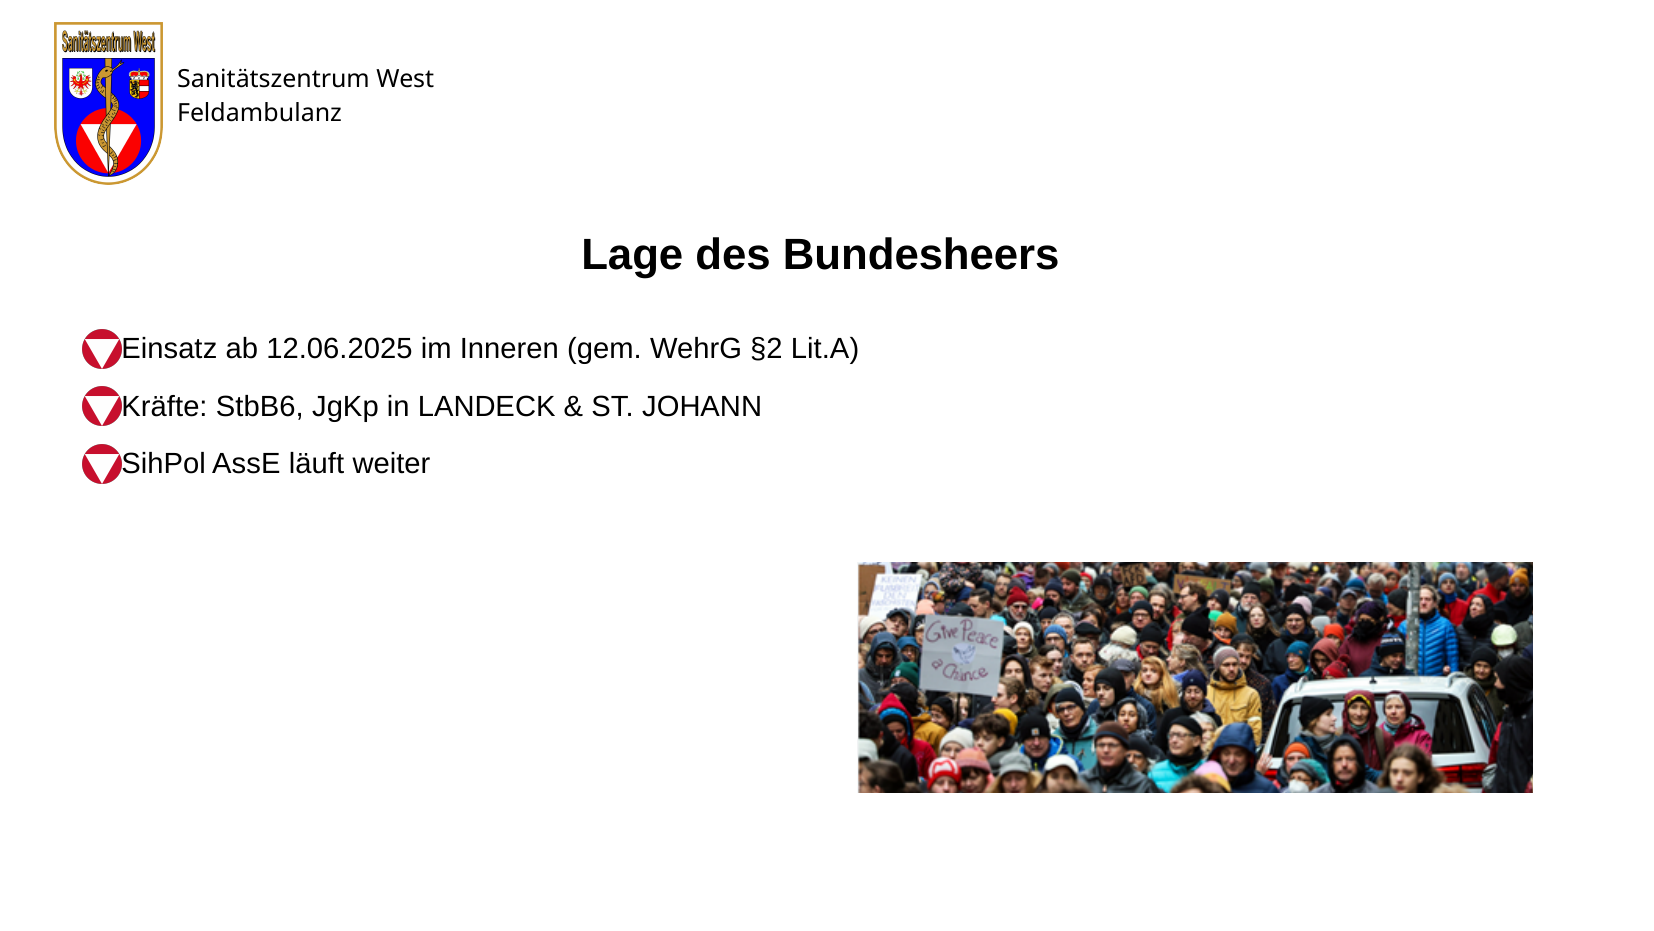

# Lage des Bundesheers
Einsatz ab 12.06.2025 im Inneren (gem. WehrG §2 Lit.A)
Kräfte: StbB6, JgKp in LANDECK & ST. JOHANN
SihPol AssE läuft weiter